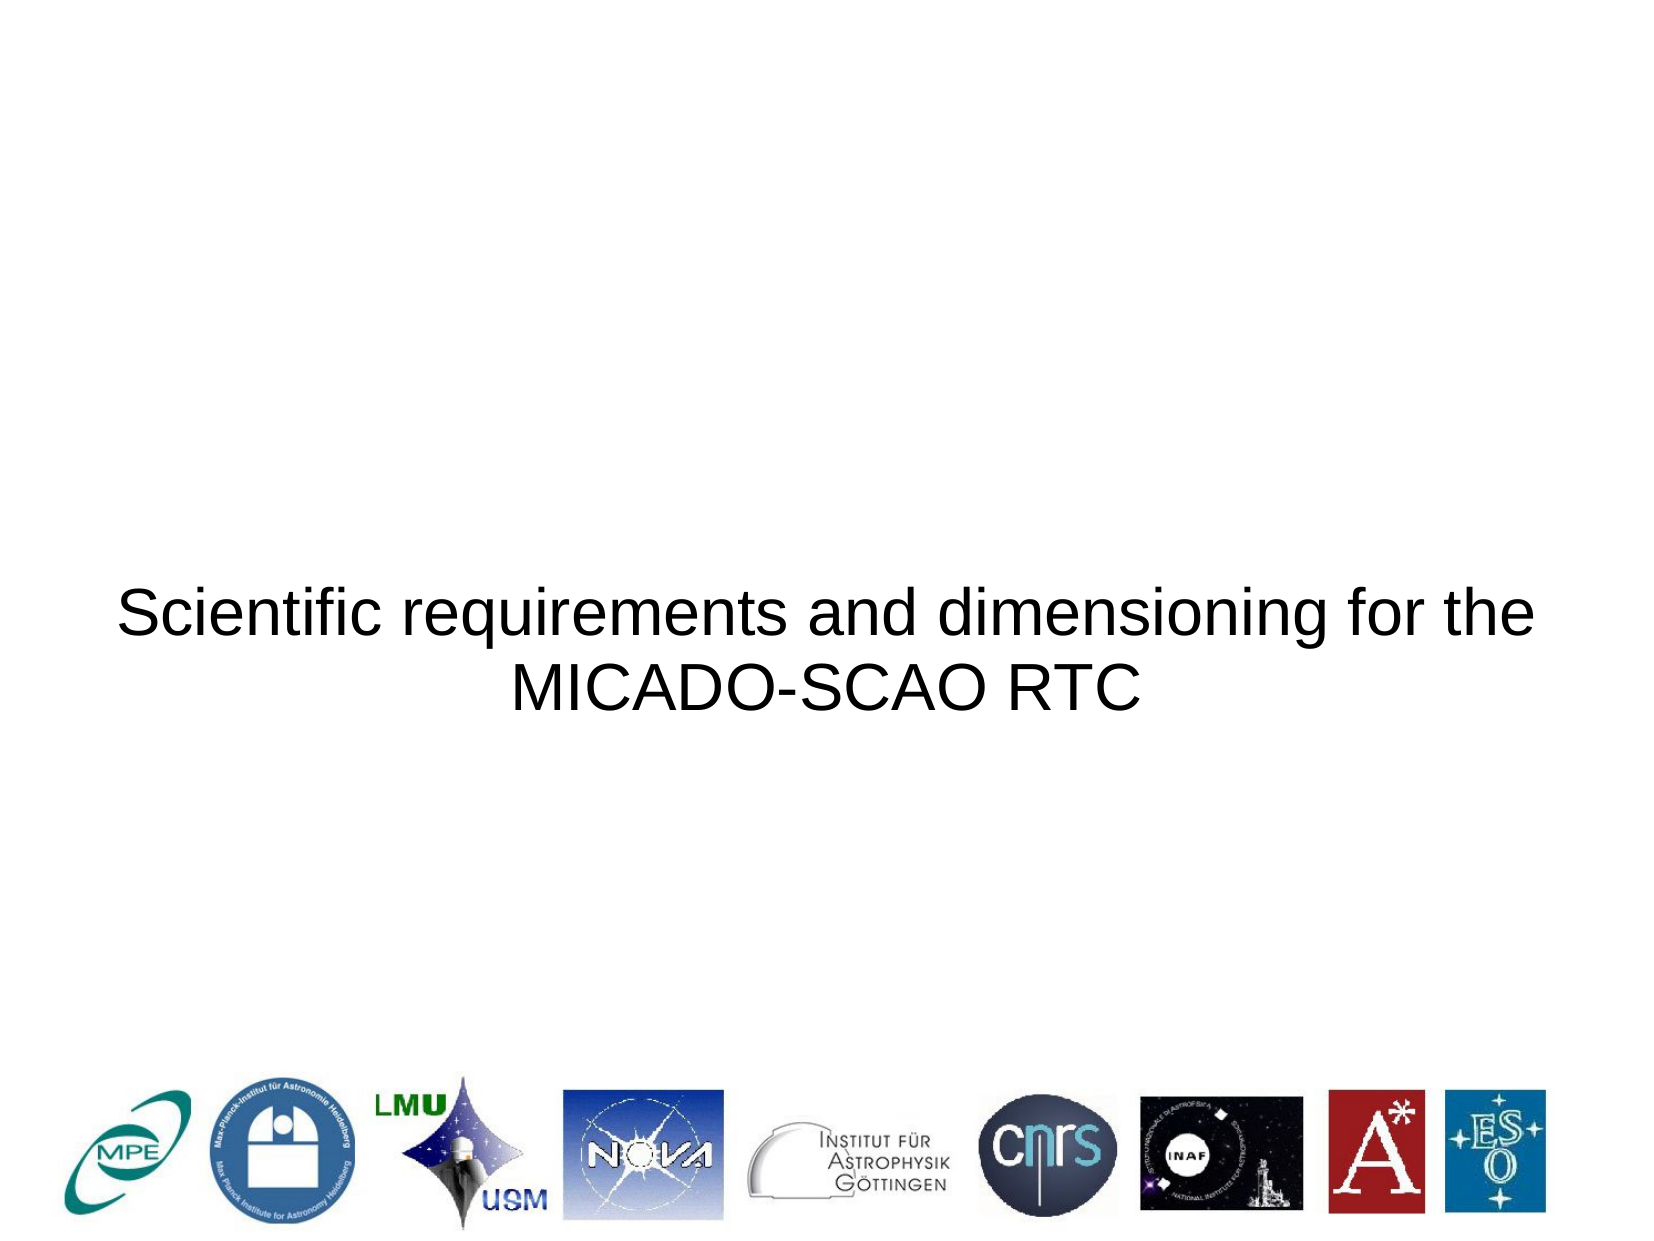

#
Scientific requirements and dimensioning for the MICADO-SCAO RTC